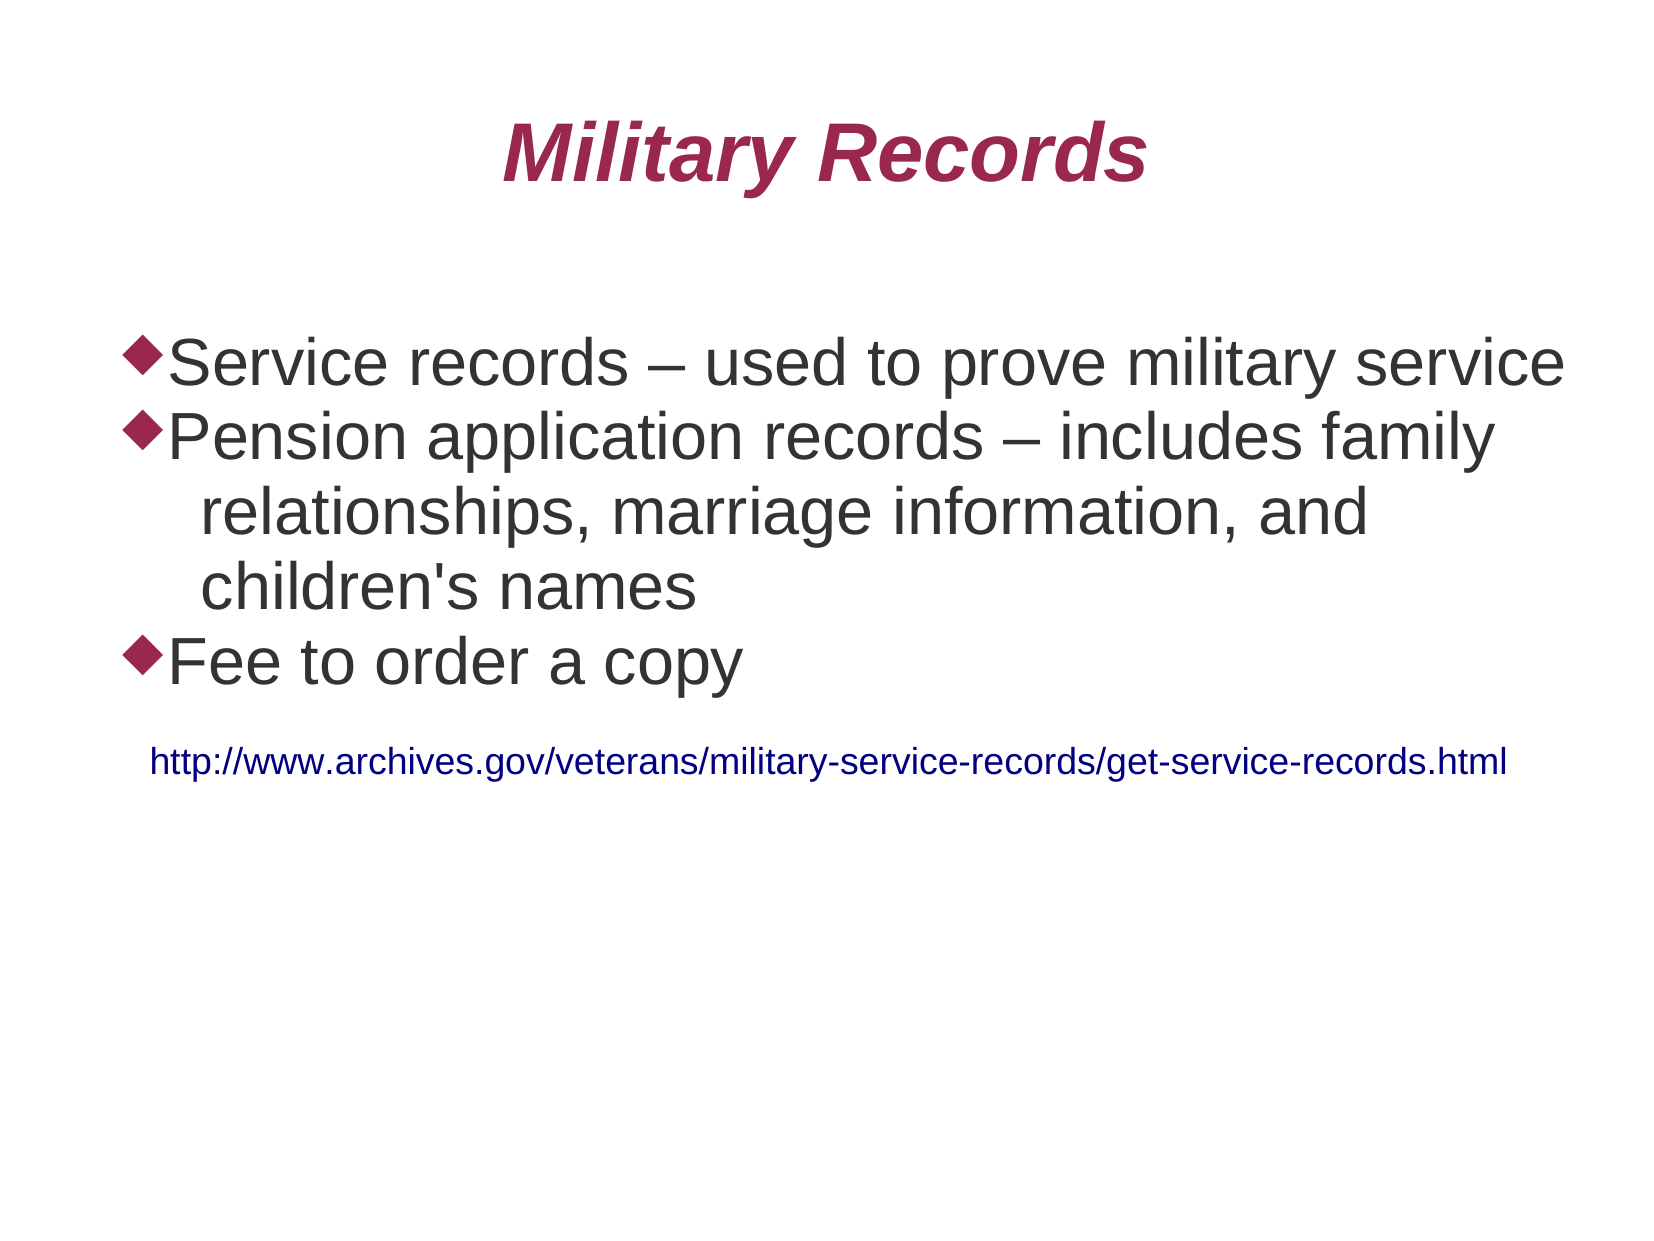

# Military Records
Service records – used to prove military service
Pension application records – includes family relationships, marriage information, and children's names
Fee to order a copy
 http://www.archives.gov/veterans/military-service-records/get-service-records.html